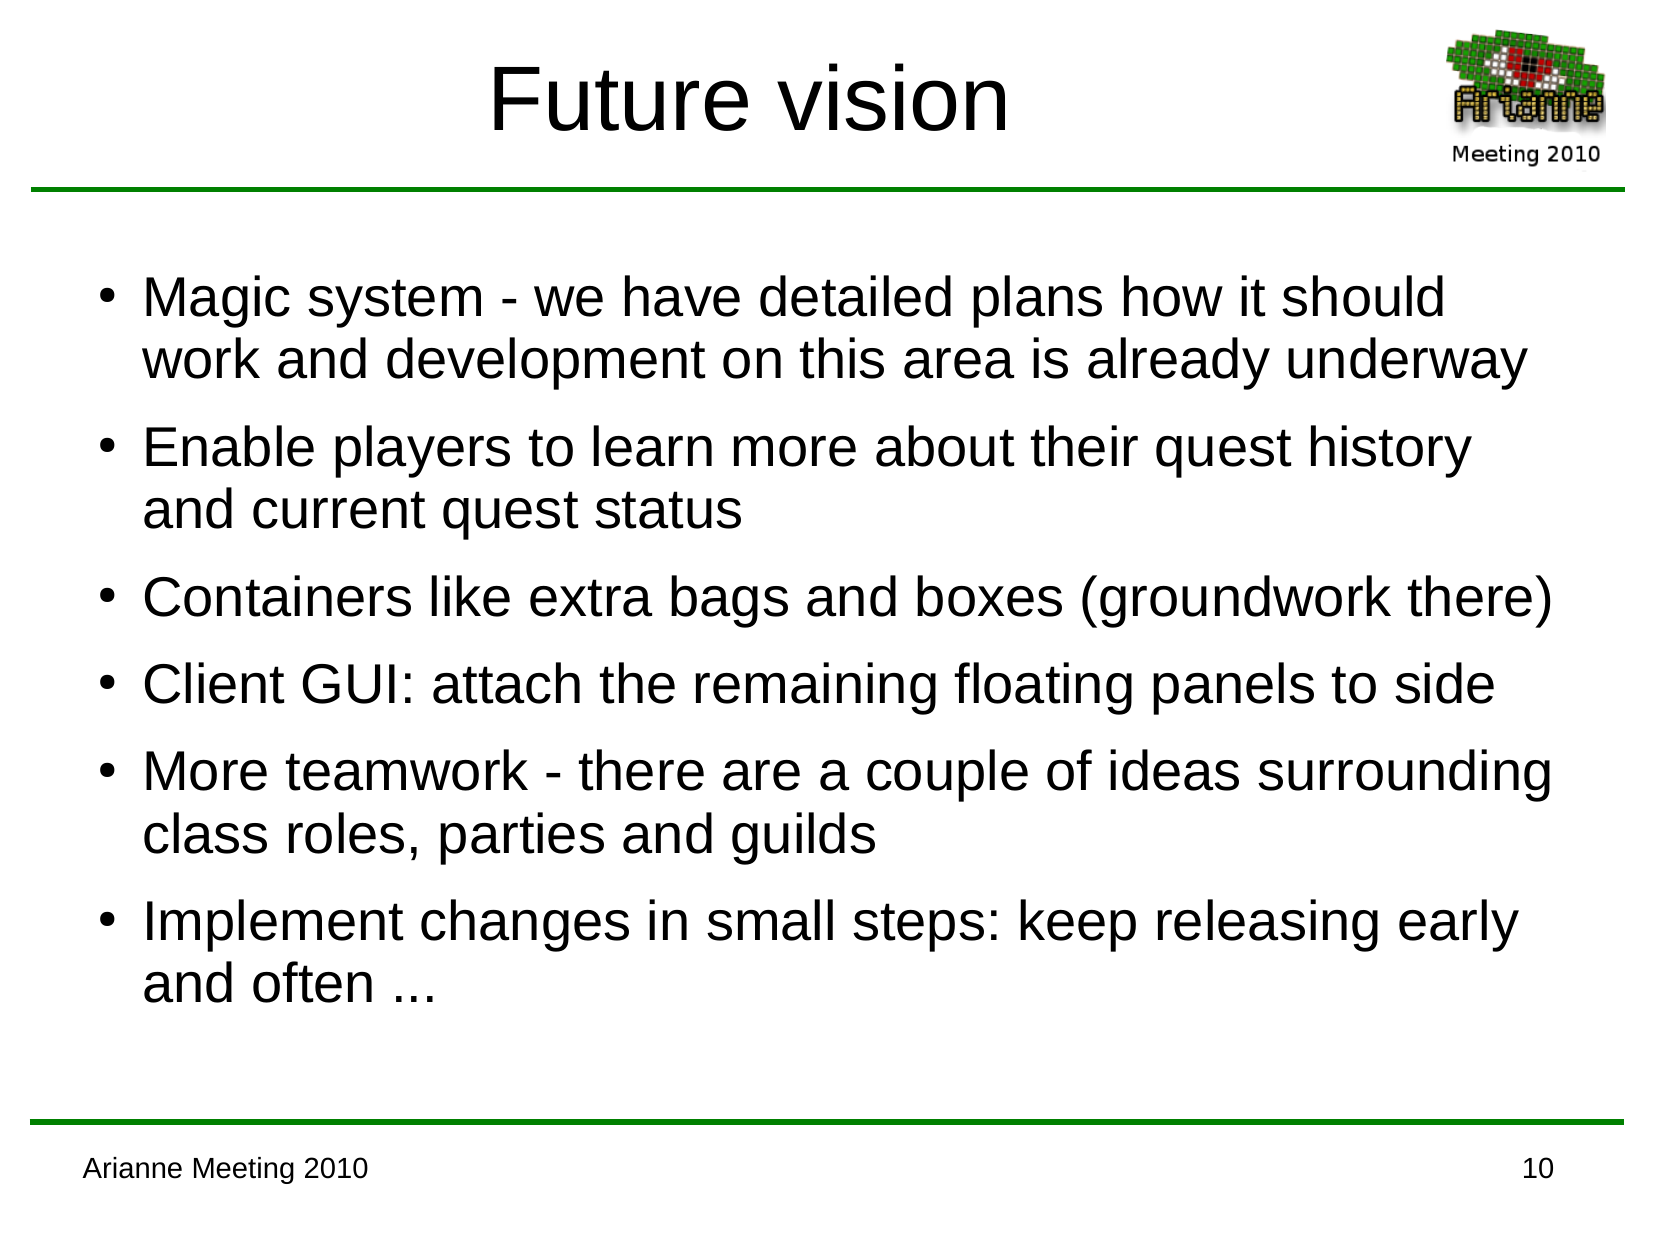

# Future vision
Magic system - we have detailed plans how it should work and development on this area is already underway
Enable players to learn more about their quest history and current quest status
Containers like extra bags and boxes (groundwork there)
Client GUI: attach the remaining floating panels to side
More teamwork - there are a couple of ideas surrounding class roles, parties and guilds
Implement changes in small steps: keep releasing early and often ...
2010-03-13
10